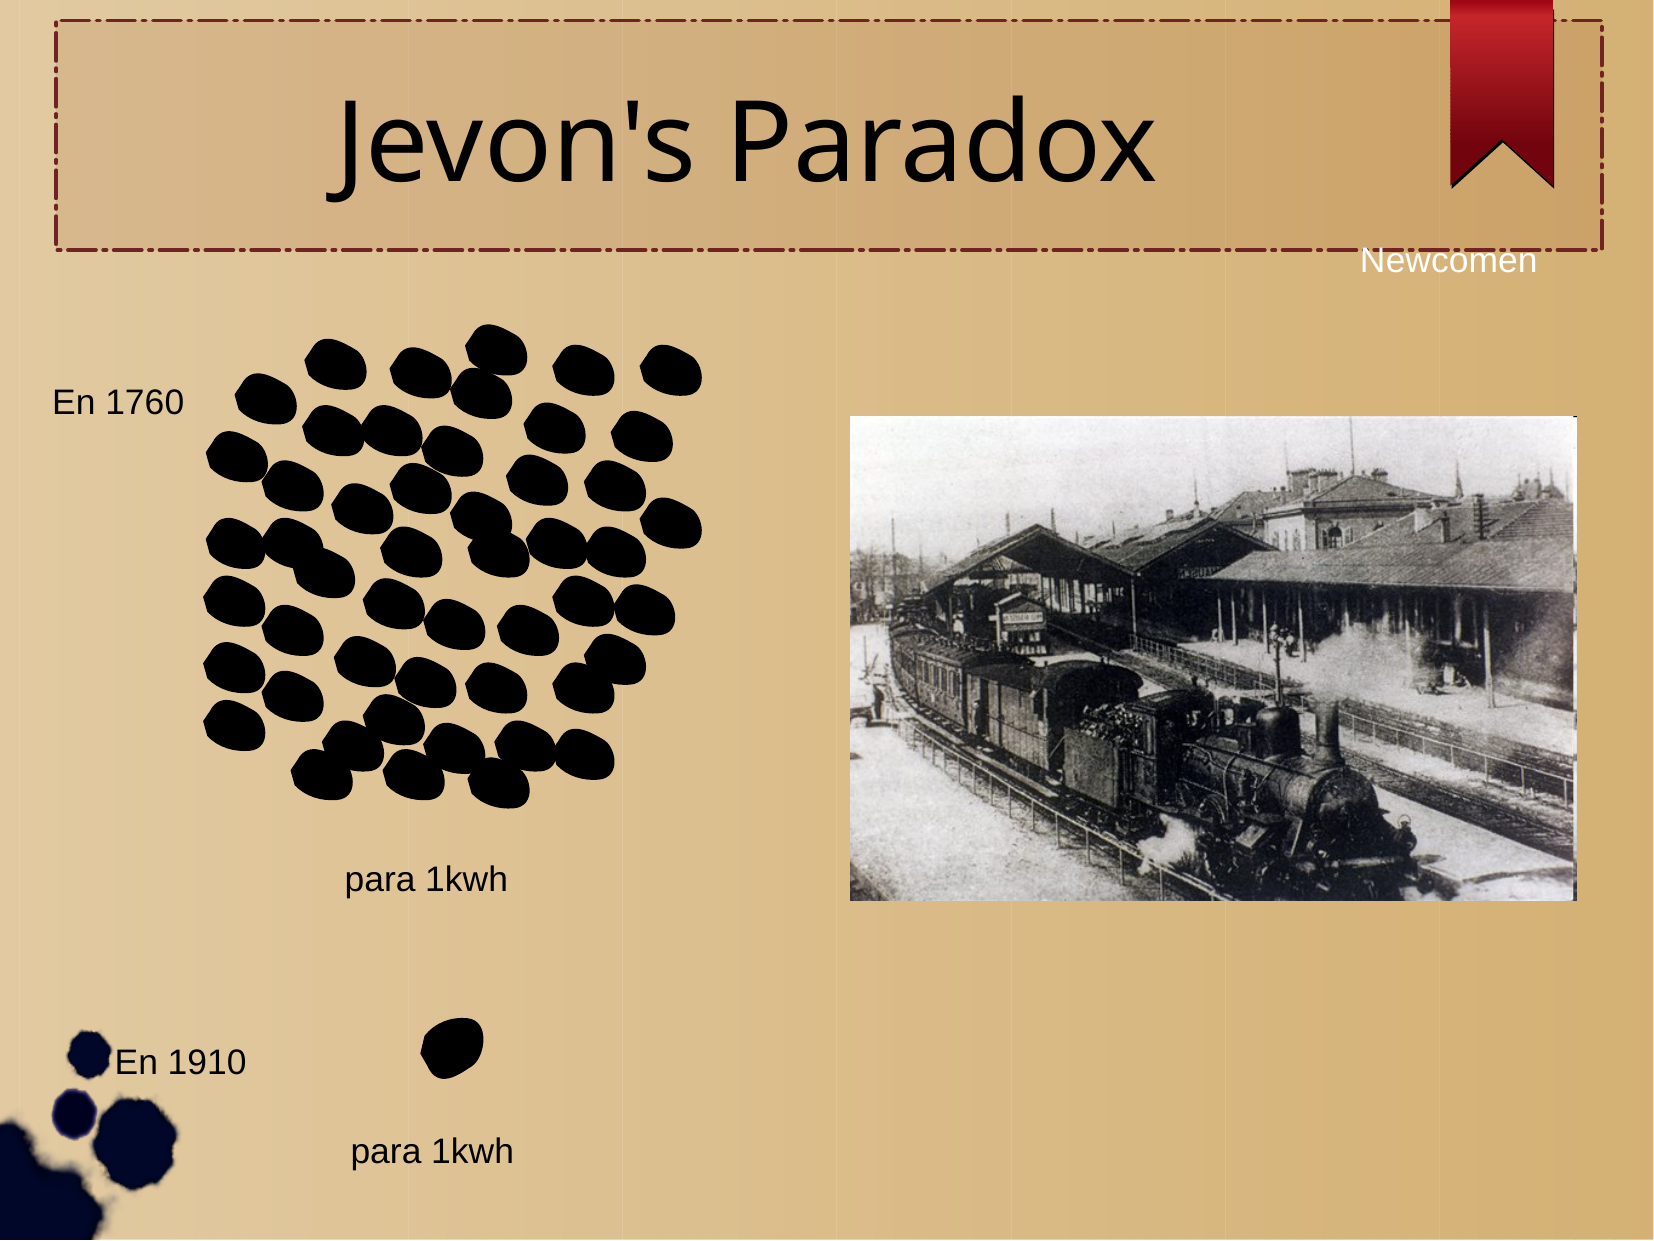

# Jevon's Paradox
Newcomen
En 1760
para 1kwh
En 1910
para 1kwh